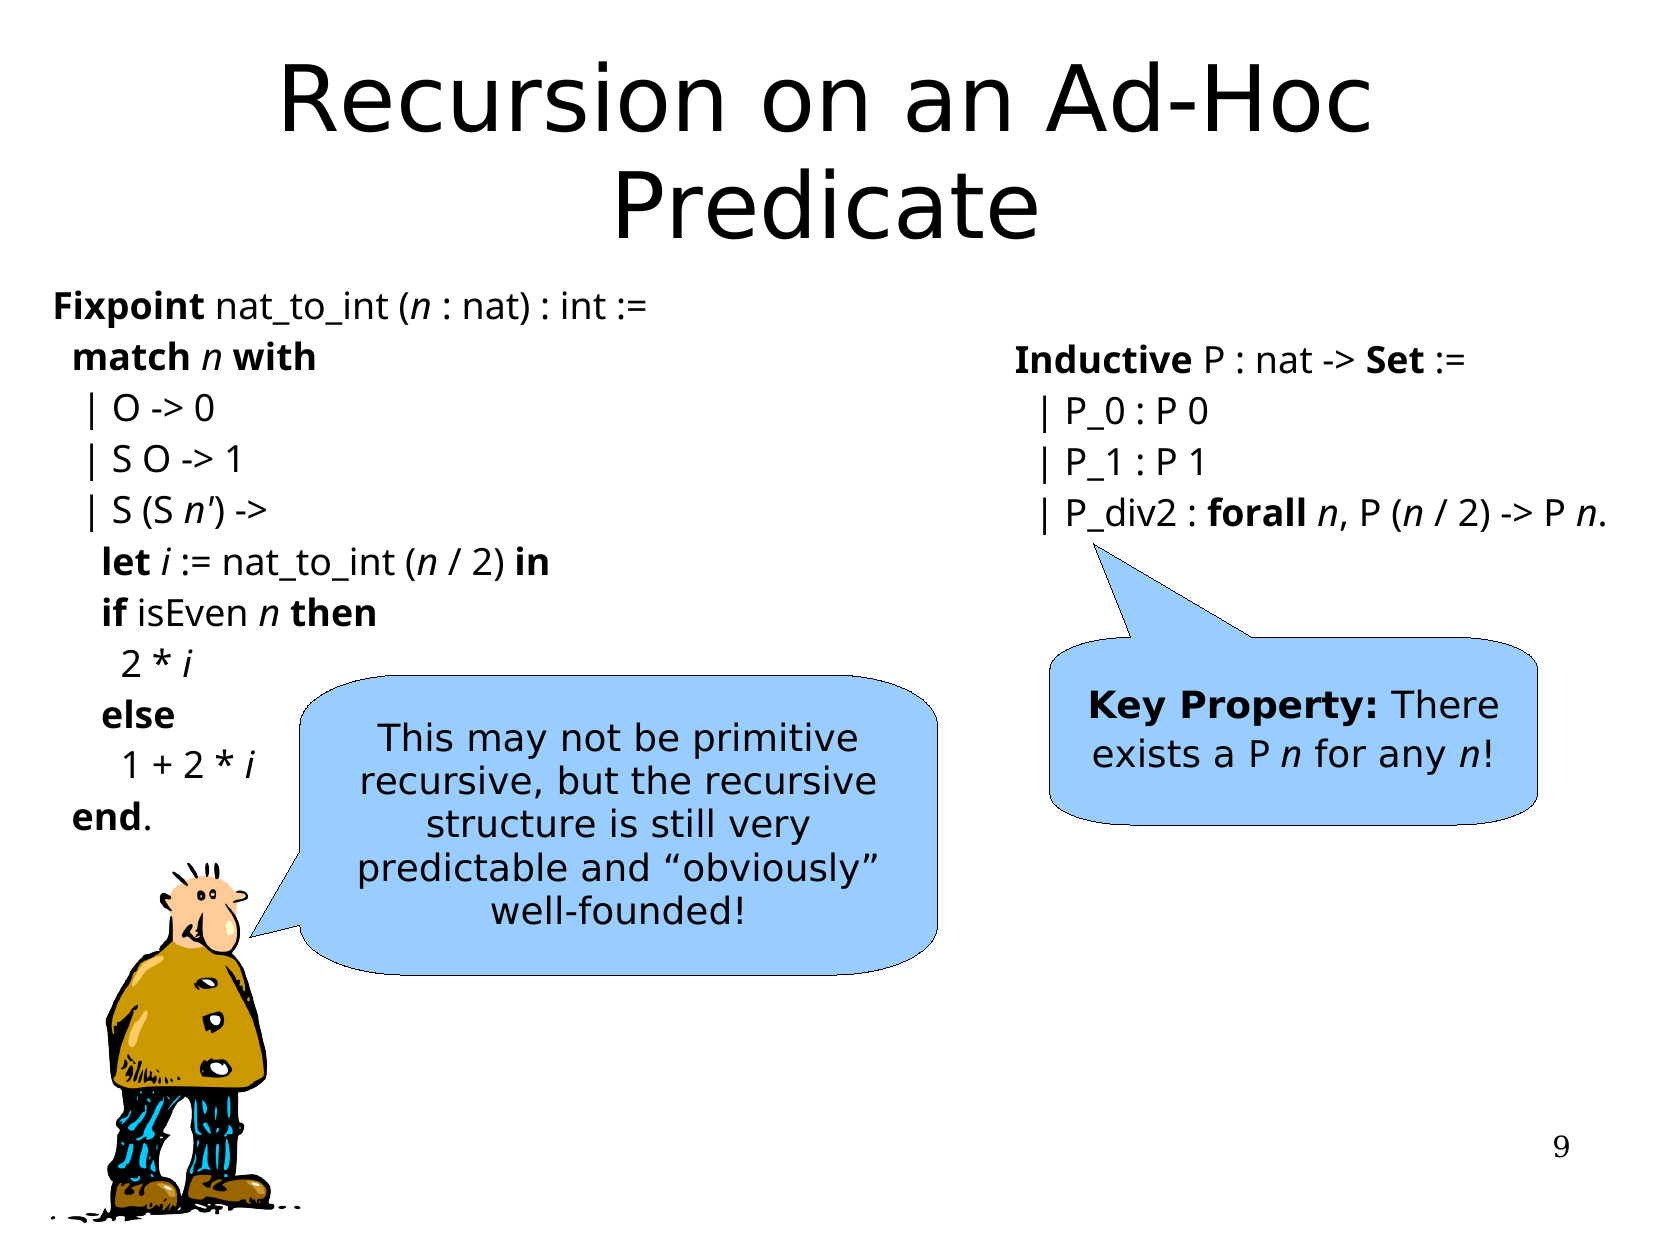

# Recursion on an Ad-Hoc Predicate
Fixpoint nat_to_int (n : nat) : int :=
 match n with
 | O -> 0
 | S O -> 1
 | S (S n') ->
 let i := nat_to_int (n / 2) in
 if isEven n then
 2 * i
 else
 1 + 2 * i
 end.
Inductive P : nat -> Set :=
 | P_0 : P 0
 | P_1 : P 1
 | P_div2 : forall n, P (n / 2) -> P n.
Key Property: There exists a P n for any n!
This may not be primitive recursive, but the recursive structure is still very predictable and “obviously” well-founded!
9